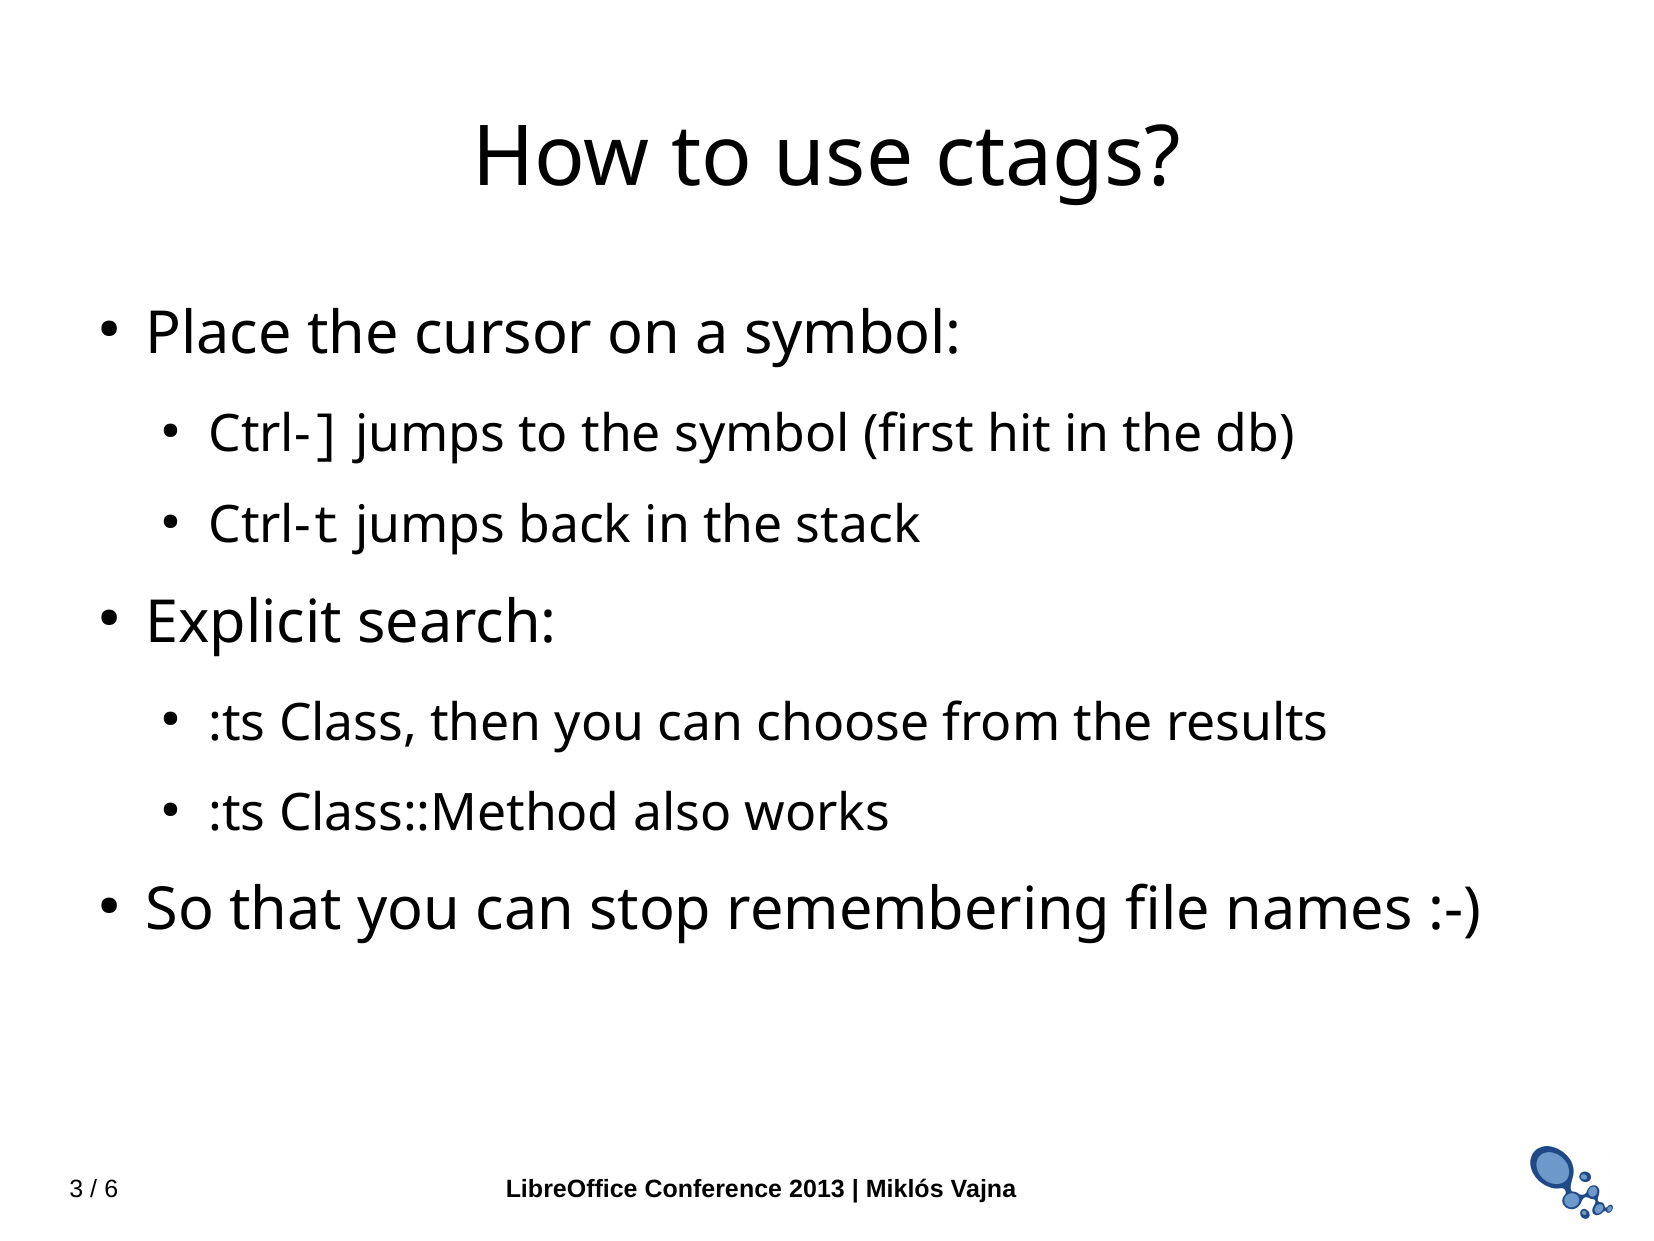

# How to use ctags?
Place the cursor on a symbol:
Ctrl-] jumps to the symbol (first hit in the db)
Ctrl-t jumps back in the stack
Explicit search:
:ts Class, then you can choose from the results
:ts Class::Method also works
So that you can stop remembering file names :-)